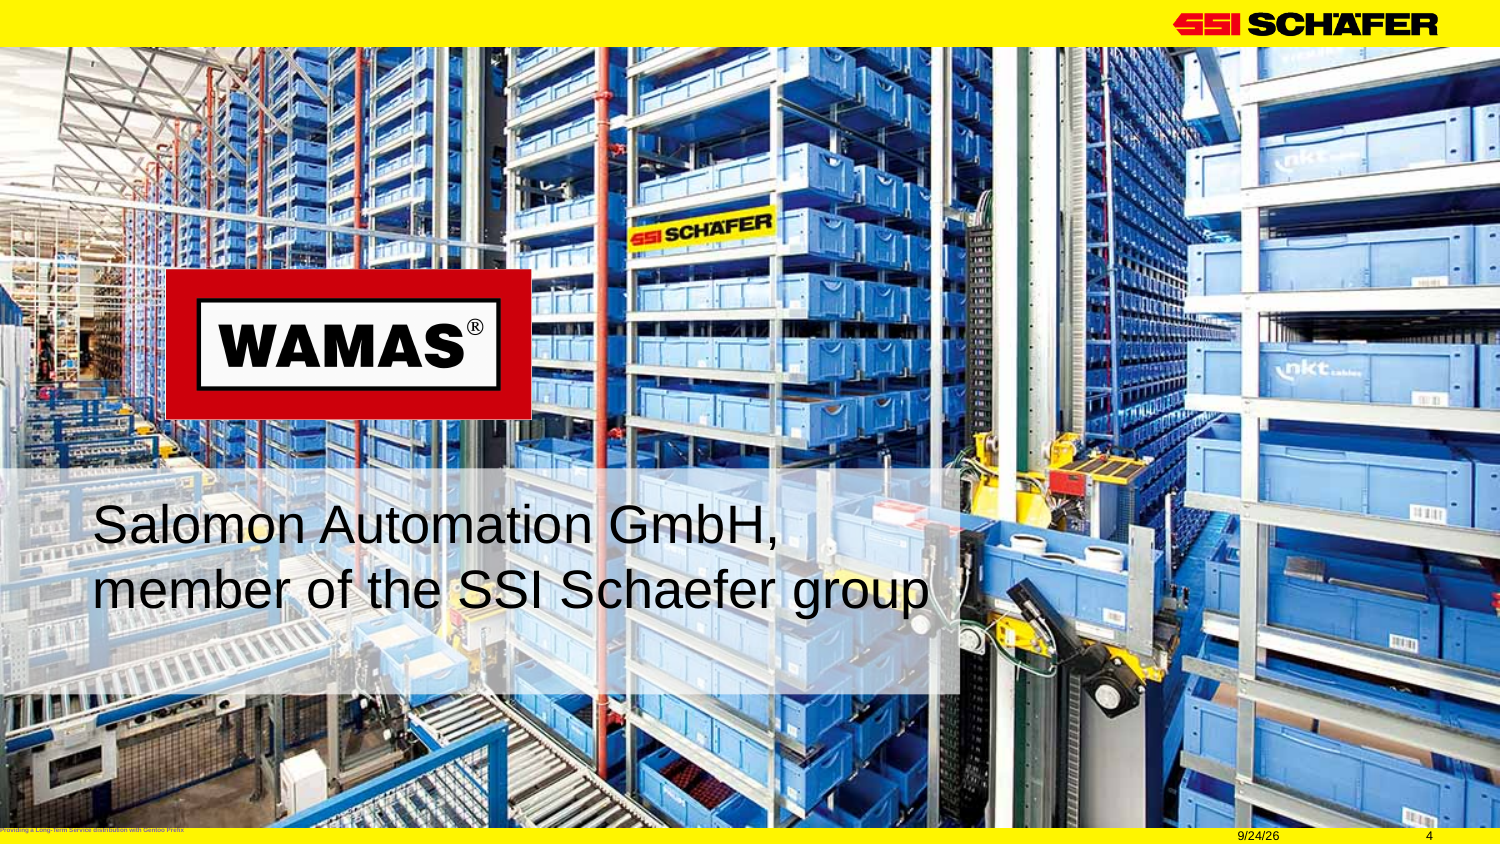

# Salomon Automation GmbH, member of the SSI Schaefer group
© 2015 SSI Schäfer